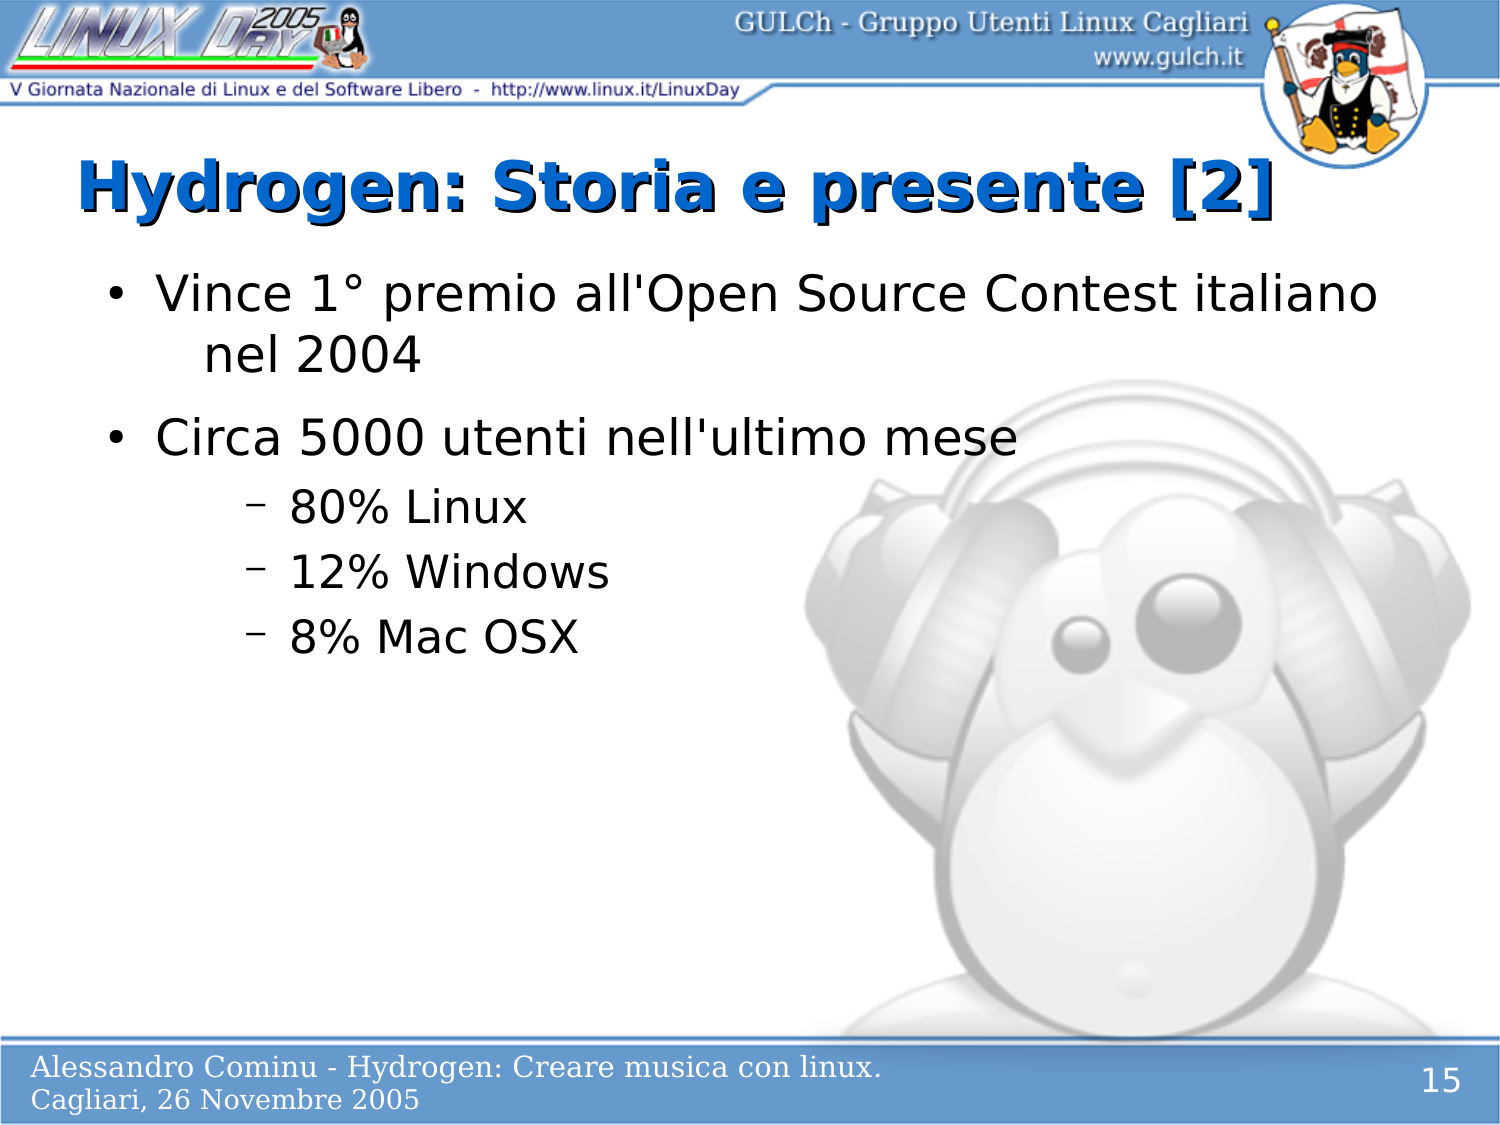

# Hydrogen: Storia e presente [2]
Vince 1° premio all'Open Source Contest italiano nel 2004
Circa 5000 utenti nell'ultimo mese
80% Linux
12% Windows
8% Mac OSX